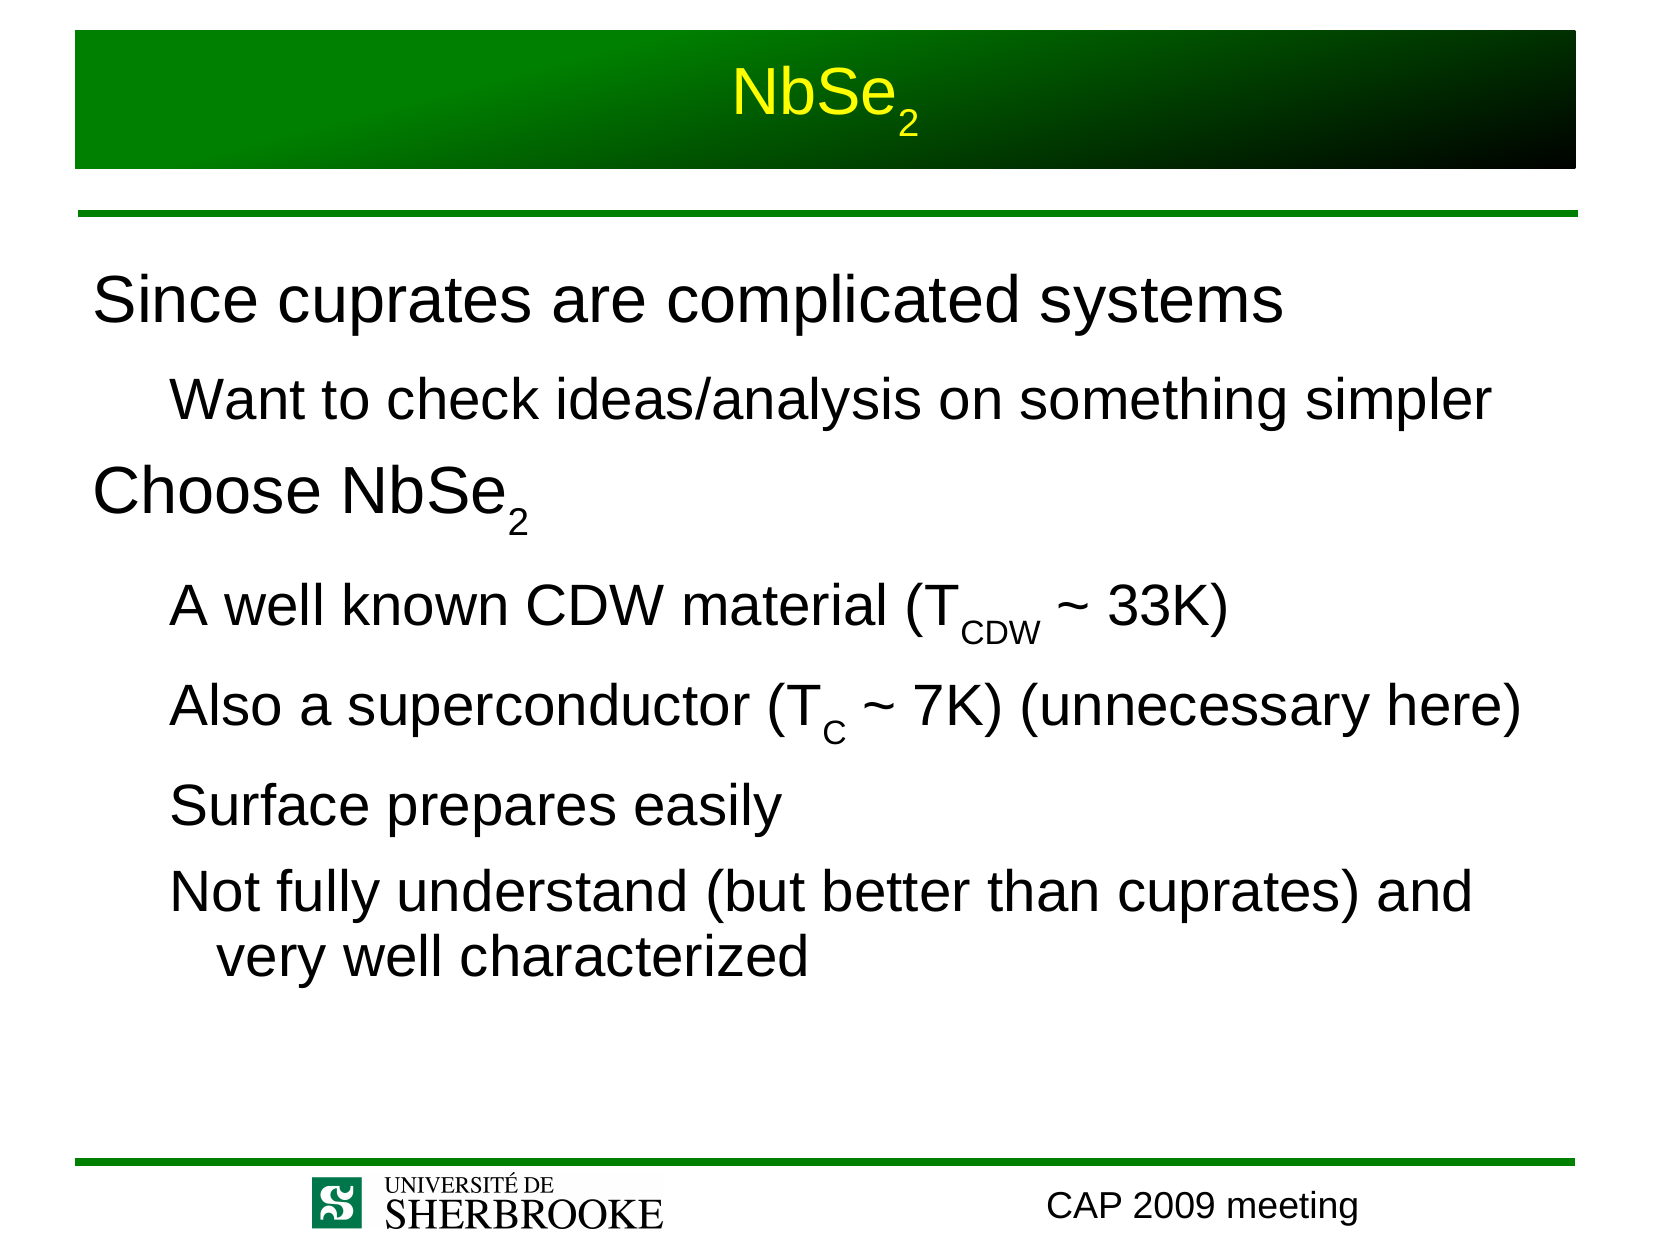

# NbSe2
Since cuprates are complicated systems
Want to check ideas/analysis on something simpler
Choose NbSe2
A well known CDW material (TCDW ~ 33K)
Also a superconductor (TC ~ 7K) (unnecessary here)
Surface prepares easily
Not fully understand (but better than cuprates) and very well characterized